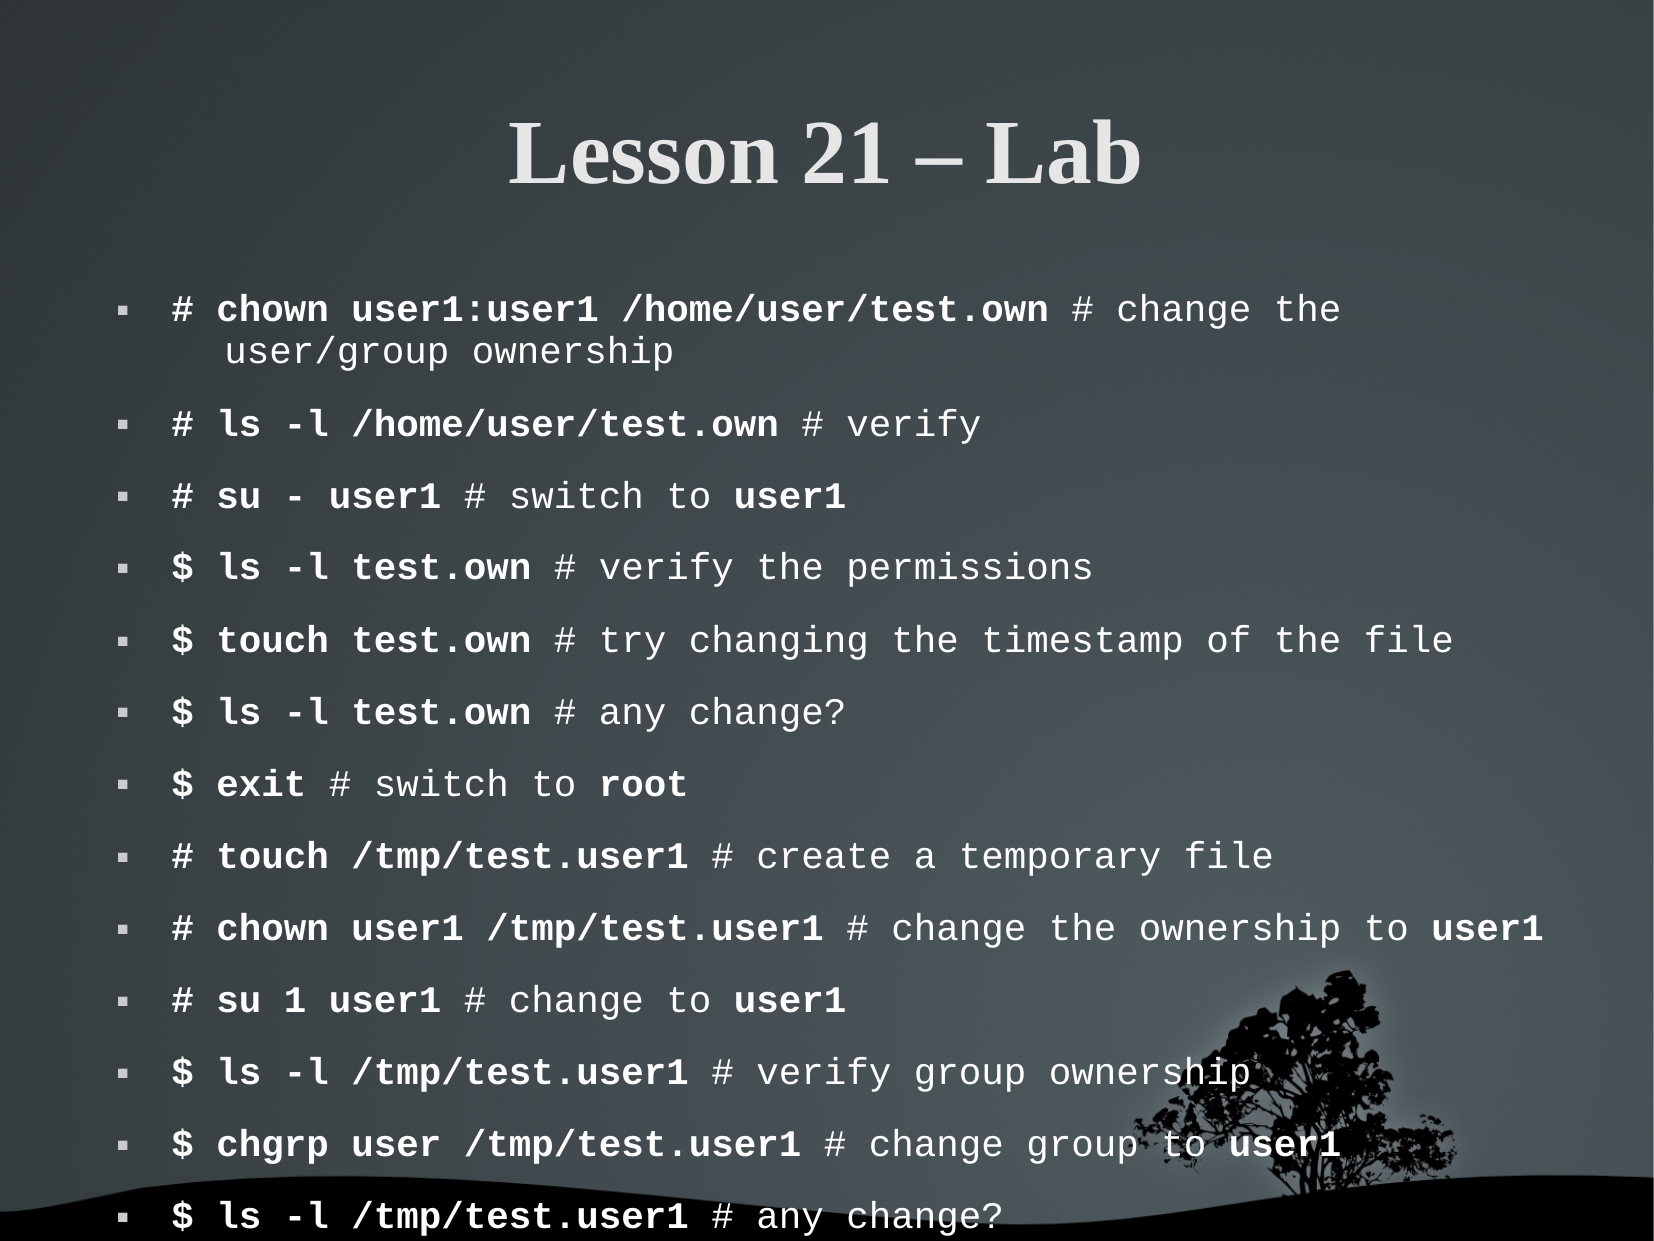

# Lesson 21 – Lab
# chown user1:user1 /home/user/test.own # change the user/group ownership
# ls -l /home/user/test.own # verify
# su - user1 # switch to user1
$ ls -l test.own # verify the permissions
$ touch test.own # try changing the timestamp of the file
$ ls -l test.own # any change?
$ exit # switch to root
# touch /tmp/test.user1 # create a temporary file
# chown user1 /tmp/test.user1 # change the ownership to user1
# su 1 user1 # change to user1
$ ls -l /tmp/test.user1 # verify group ownership
$ chgrp user /tmp/test.user1 # change group to user1
$ ls -l /tmp/test.user1 # any change?